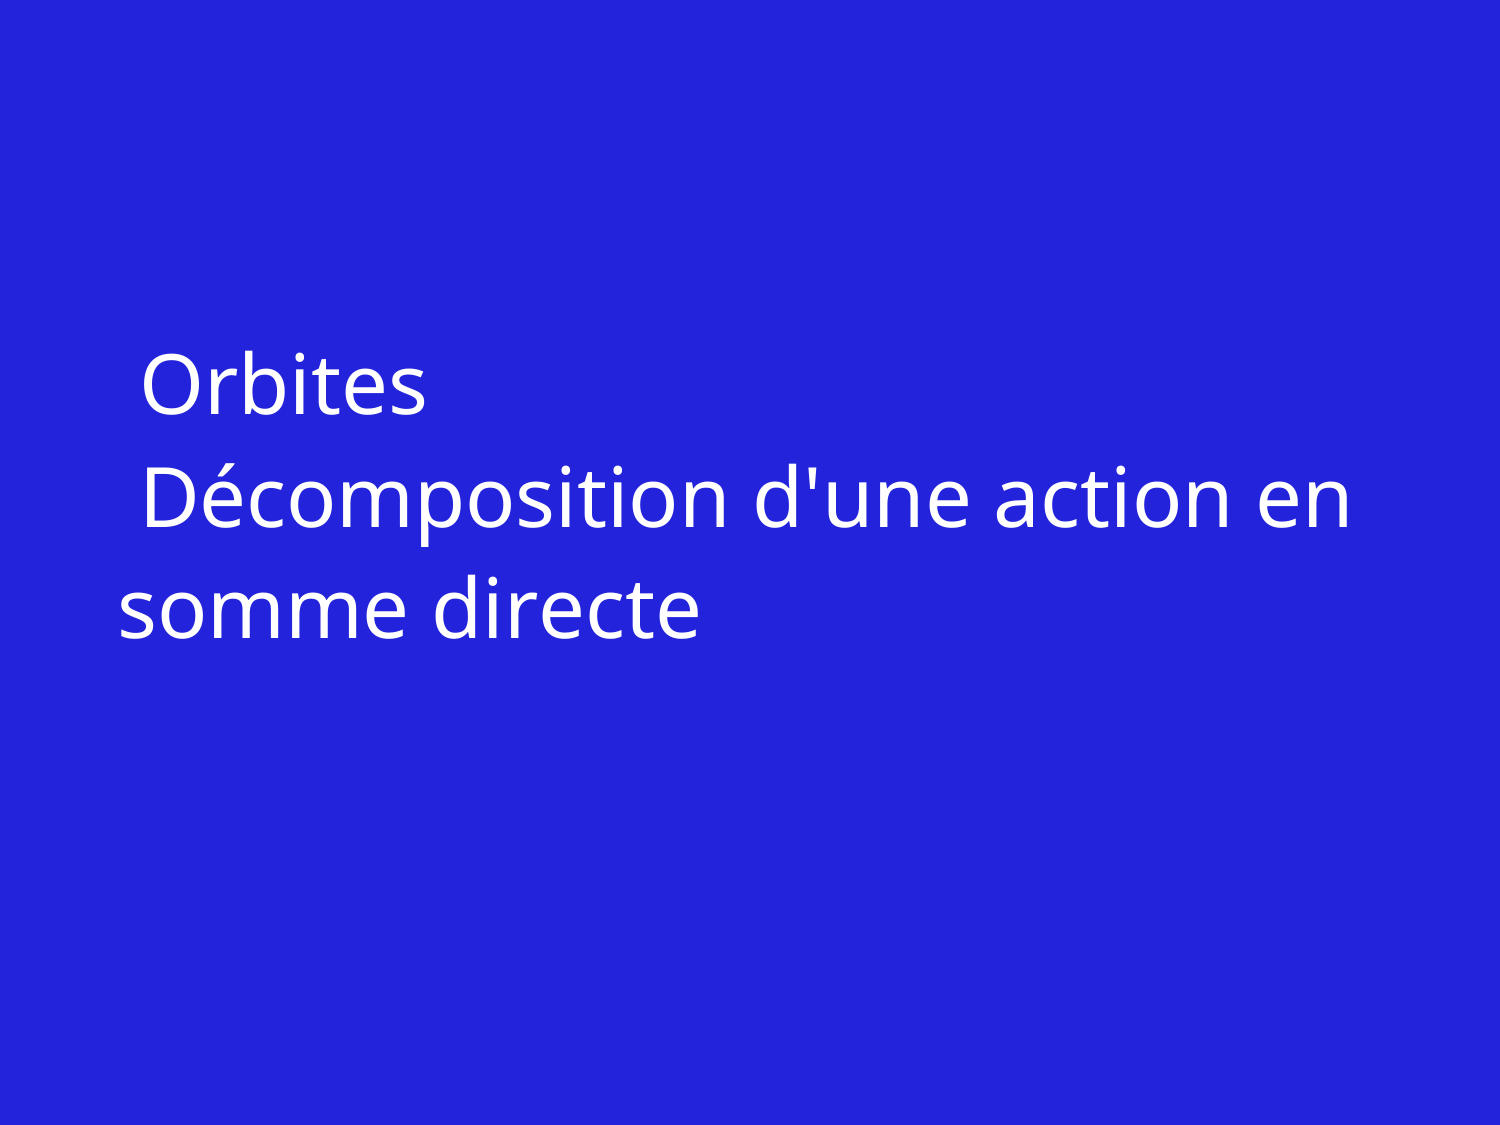

Orbites
 Décomposition d'une action en
somme directe